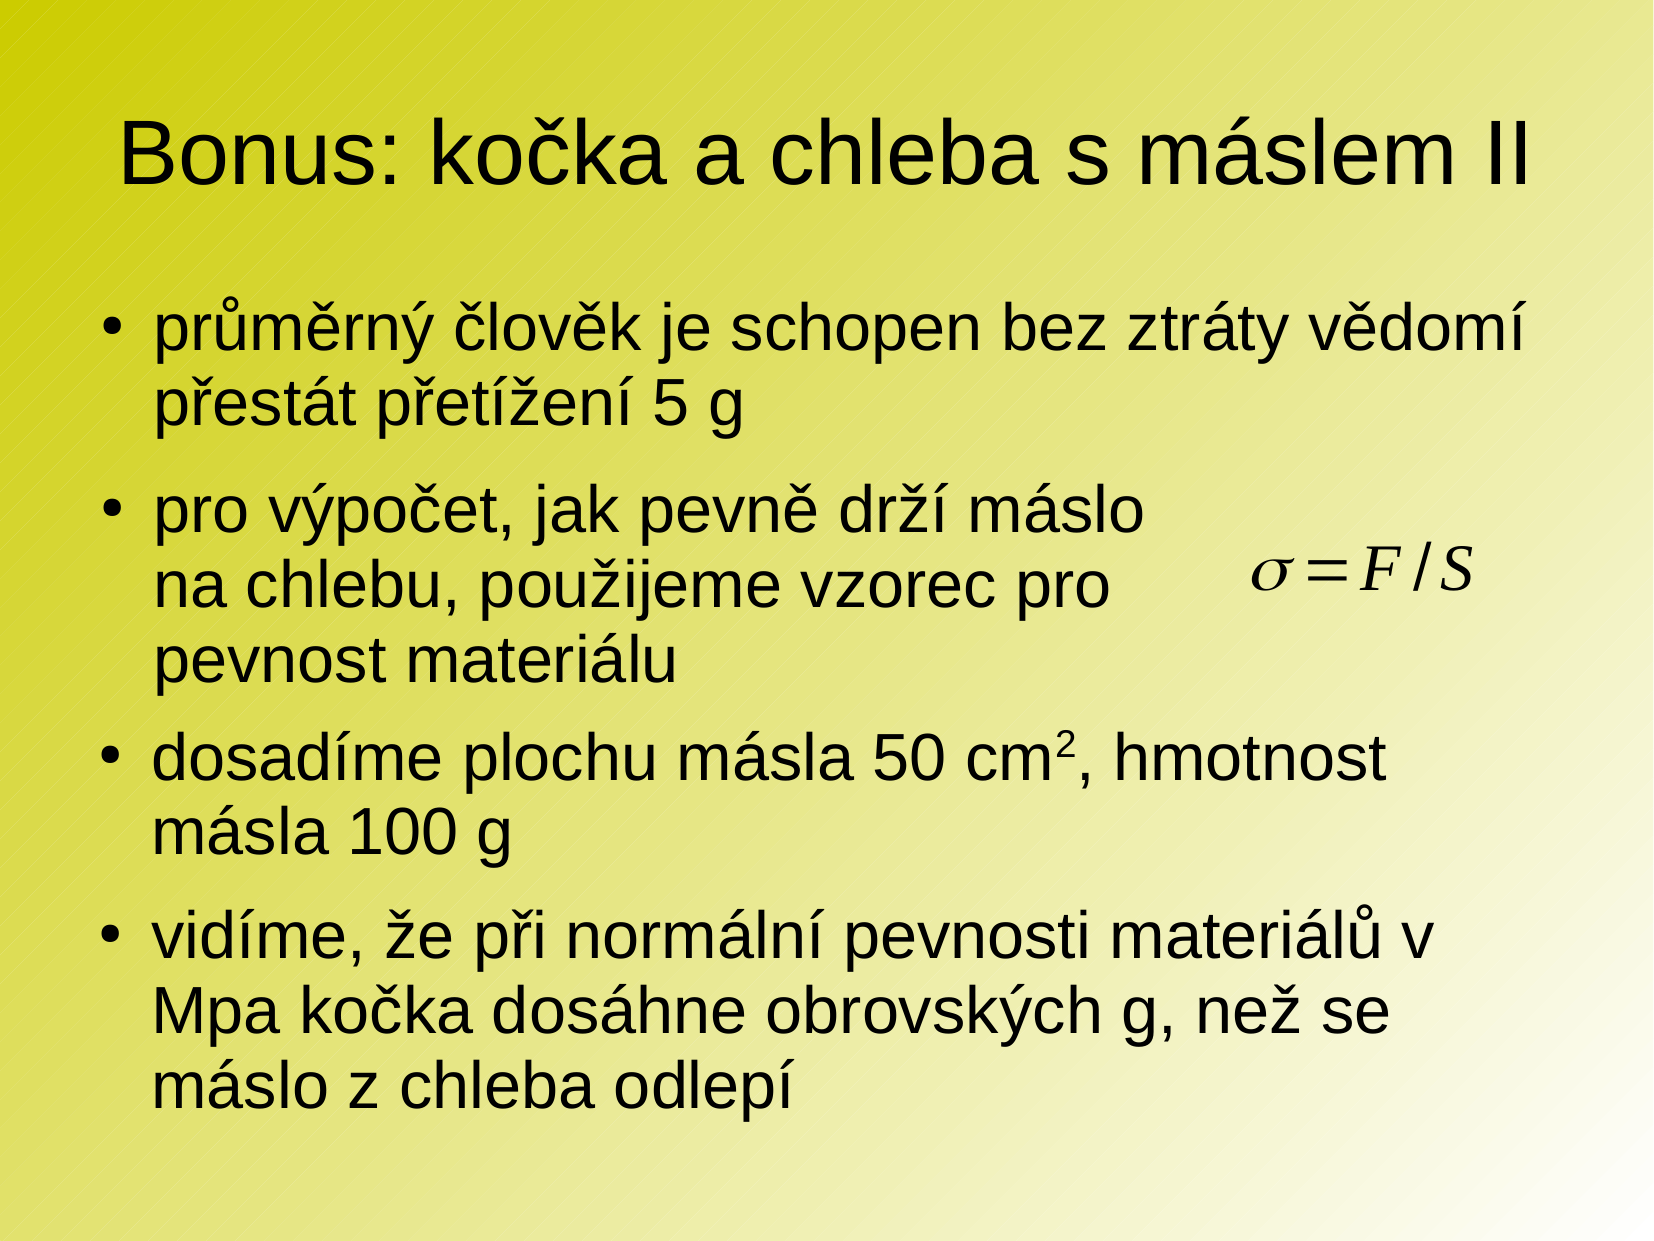

# Bonus: kočka a chleba s máslem II
průměrný člověk je schopen bez ztráty vědomí přestát přetížení 5 g
pro výpočet, jak pevně drží máslo na chlebu, použijeme vzorec pro pevnost materiálu
dosadíme plochu másla 50 cm2, hmotnost másla 100 g
vidíme, že při normální pevnosti materiálů v Mpa kočka dosáhne obrovských g, než se máslo z chleba odlepí